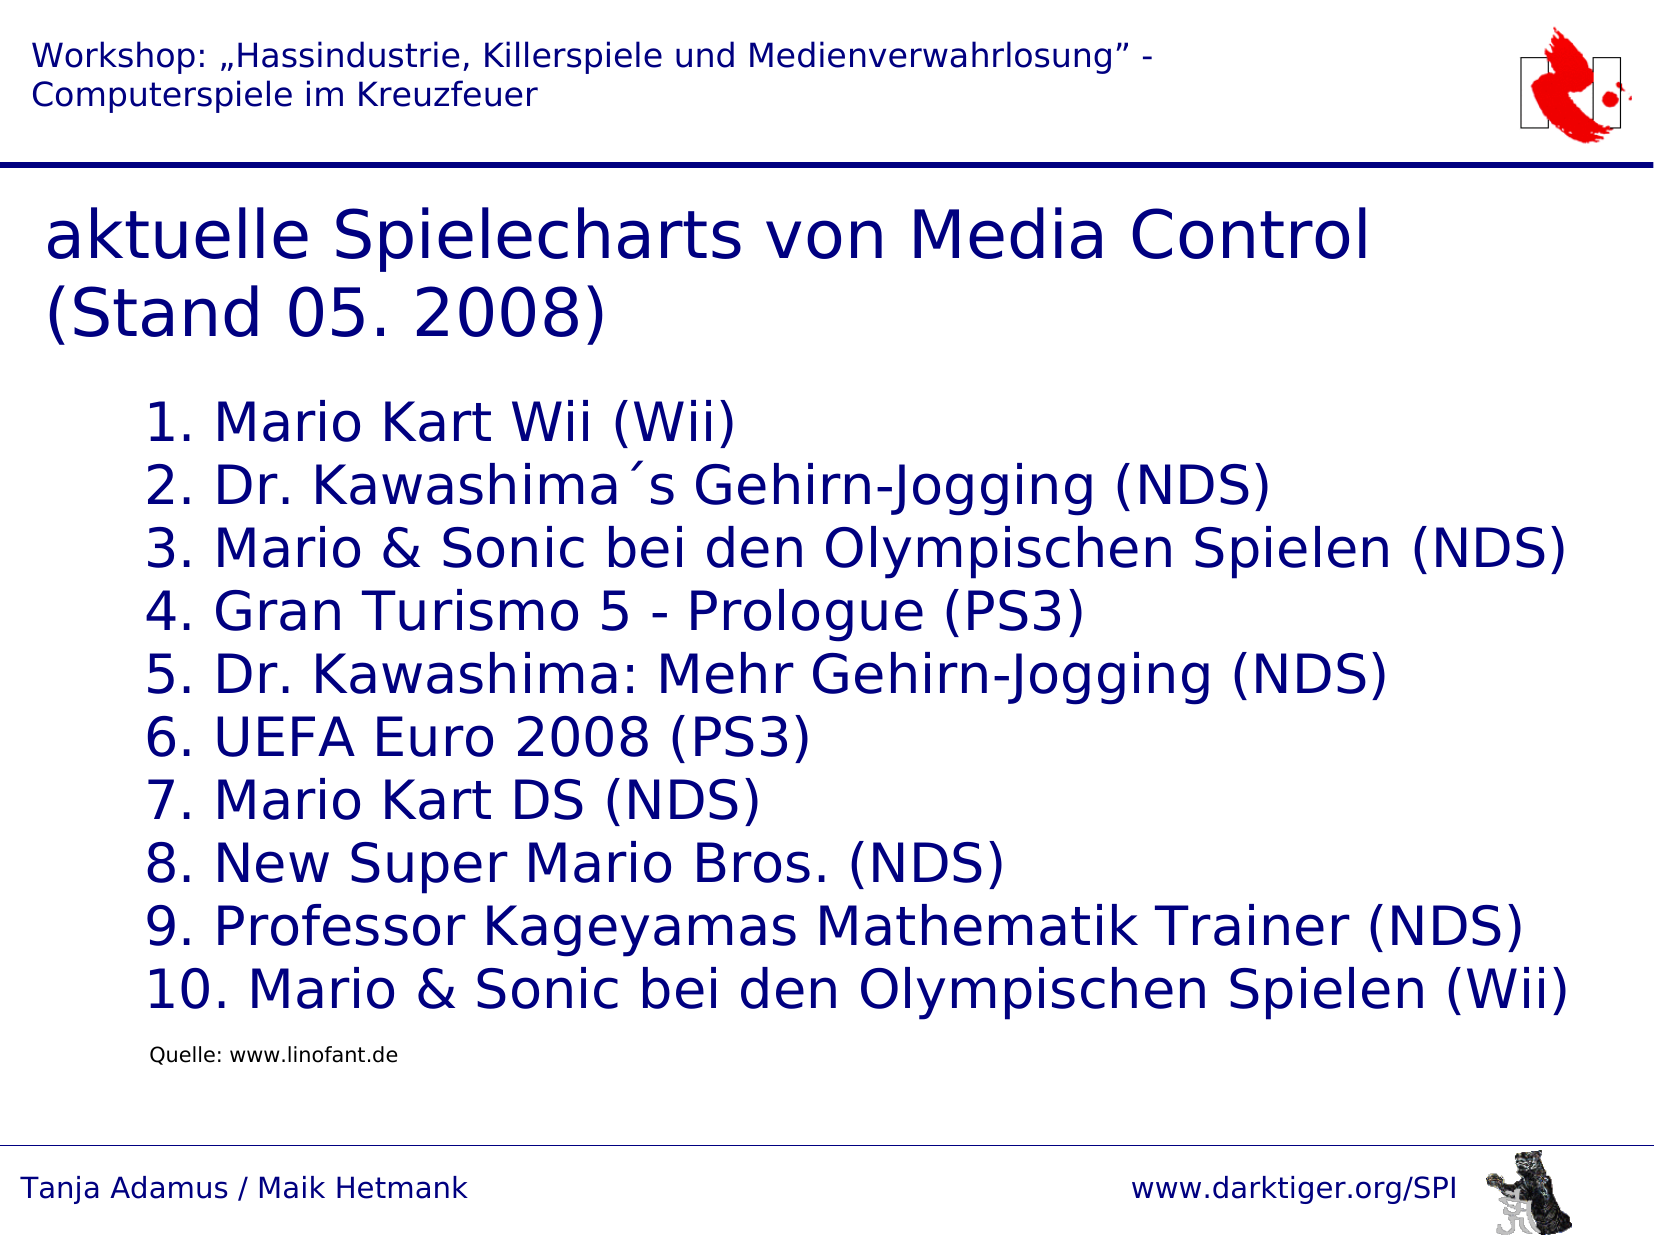

Workshop: „Hassindustrie, Killerspiele und Medienverwahrlosung” - Computerspiele im Kreuzfeuer
aktuelle Spielecharts von Media Control (Stand 05. 2008)
1. Mario Kart Wii (Wii)
2. Dr. Kawashima´s Gehirn-Jogging (NDS)
3. Mario & Sonic bei den Olympischen Spielen (NDS)
4. Gran Turismo 5 - Prologue (PS3)
5. Dr. Kawashima: Mehr Gehirn-Jogging (NDS)
6. UEFA Euro 2008 (PS3)
7. Mario Kart DS (NDS)
8. New Super Mario Bros. (NDS)
9. Professor Kageyamas Mathematik Trainer (NDS)
10. Mario & Sonic bei den Olympischen Spielen (Wii)
Quelle: www.linofant.de